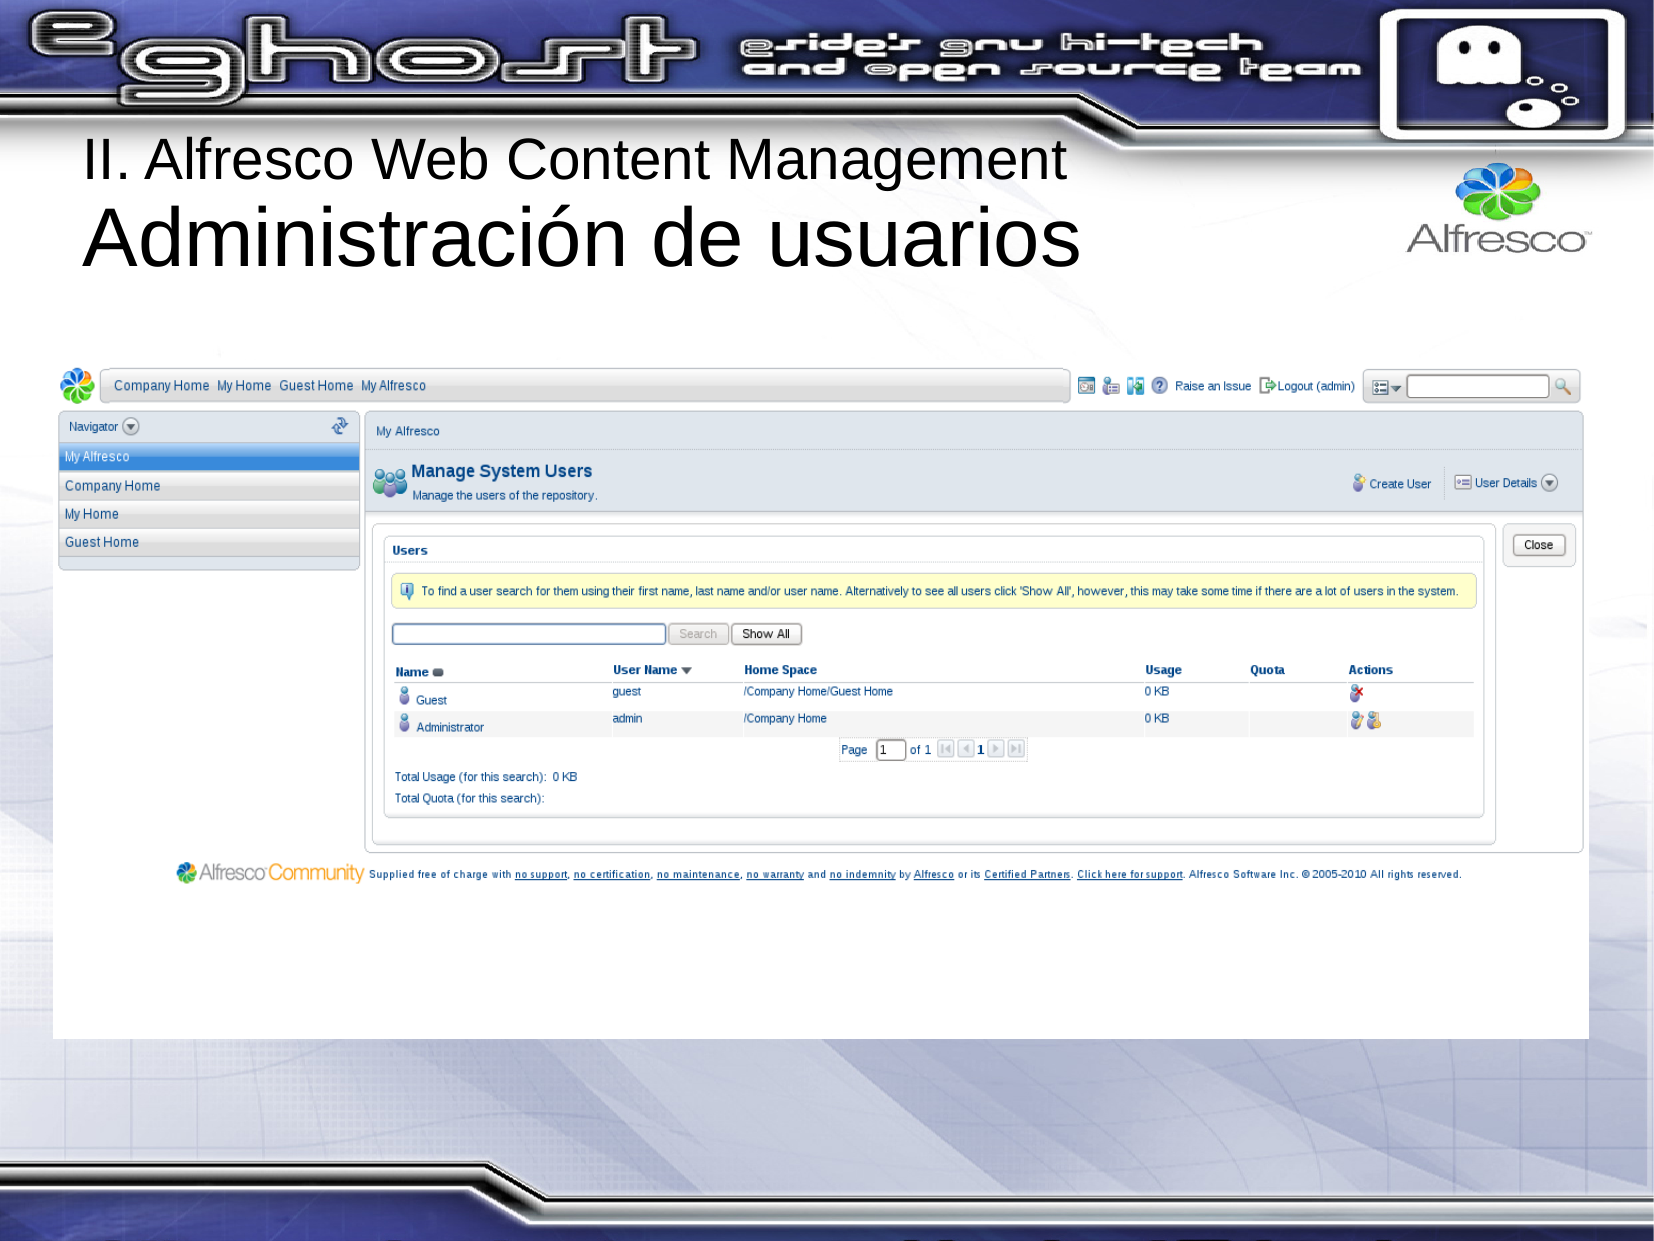

# II. Alfresco Web Content Management Administración de usuarios